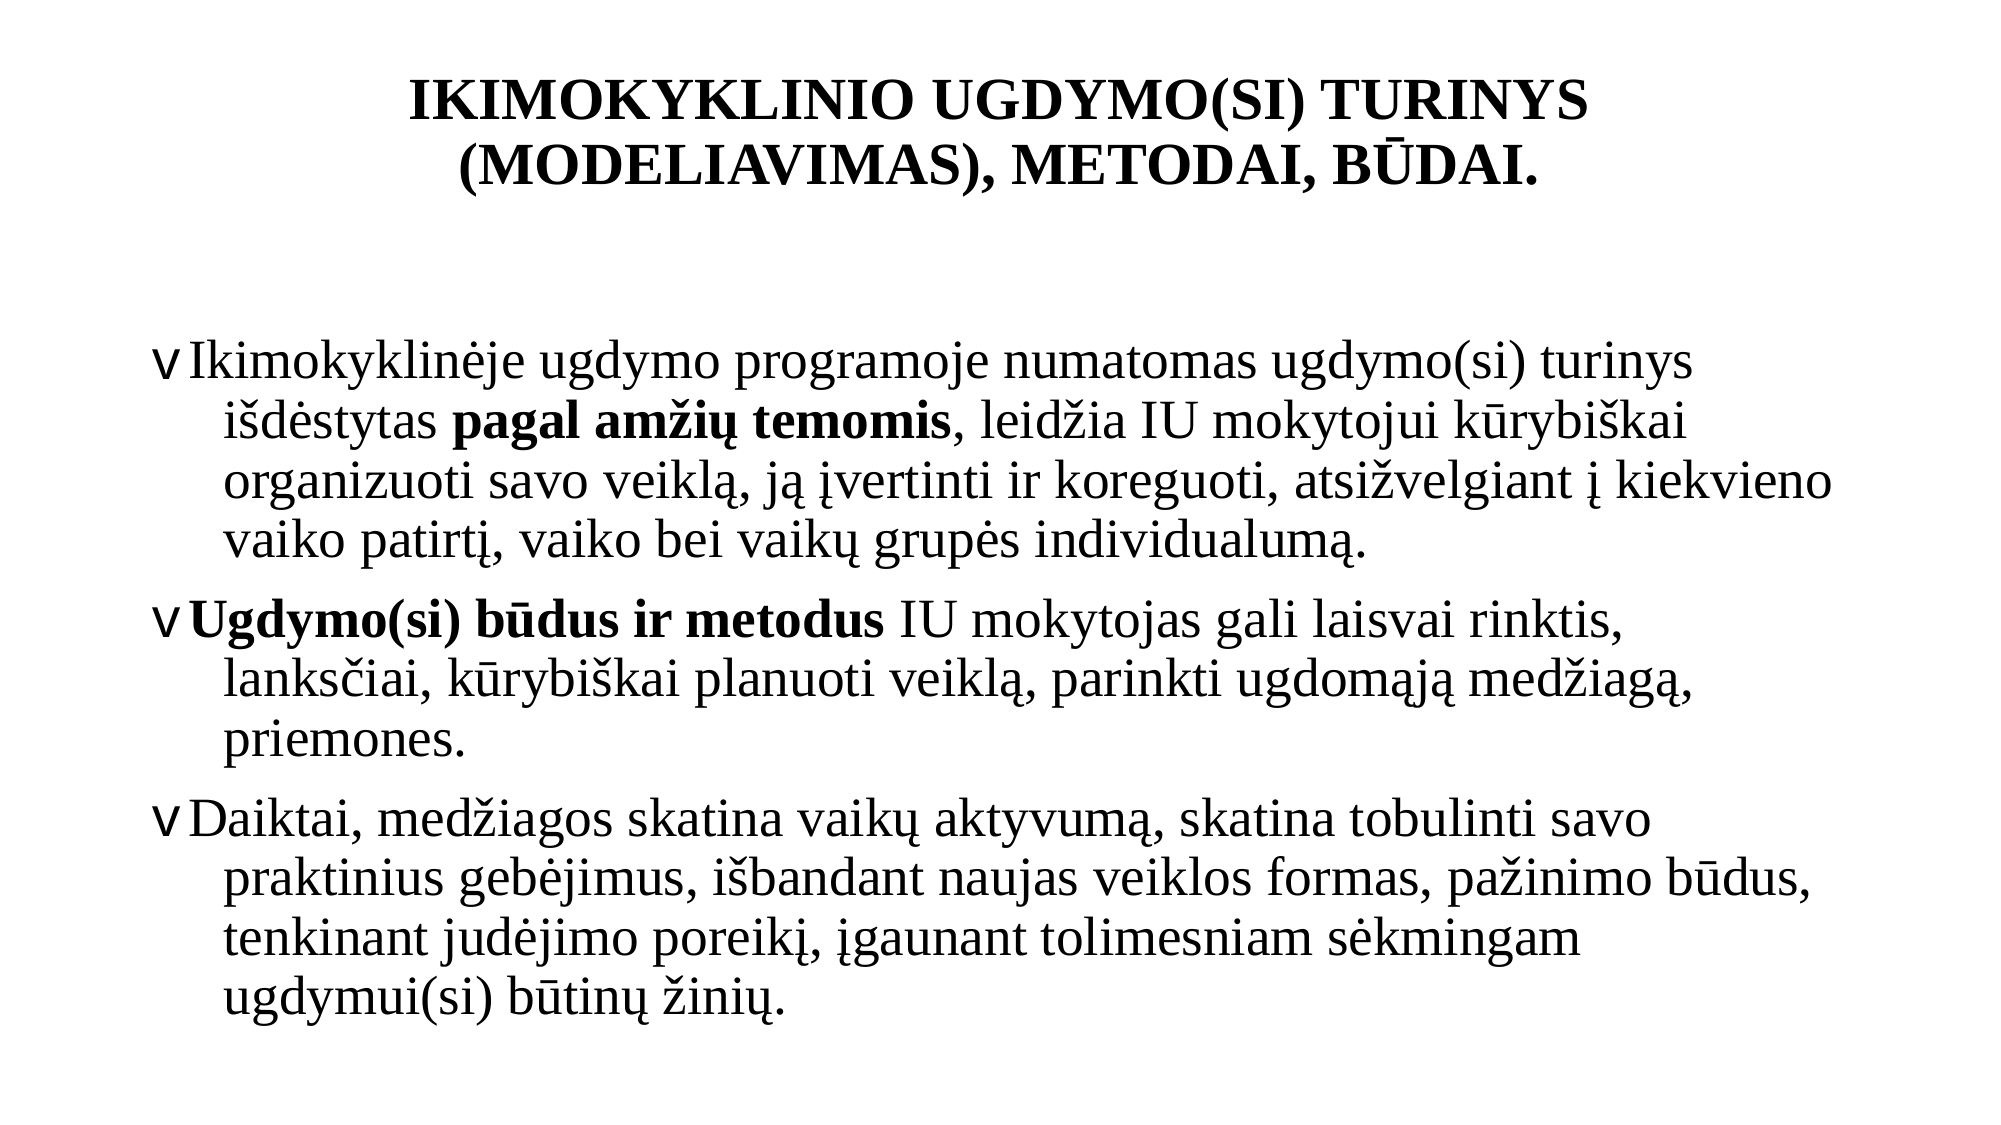

# IKIMOKYKLINIO UGDYMO(SI) TURINYS (MODELIAVIMAS), METODAI, BŪDAI.
Ikimokyklinėje ugdymo programoje numatomas ugdymo(si) turinys išdėstytas pagal amžių temomis, leidžia IU mokytojui kūrybiškai organizuoti savo veiklą, ją įvertinti ir koreguoti, atsižvelgiant į kiekvieno vaiko patirtį, vaiko bei vaikų grupės individualumą.
Ugdymo(si) būdus ir metodus IU mokytojas gali laisvai rinktis, lanksčiai, kūrybiškai planuoti veiklą, parinkti ugdomąją medžiagą, priemones.
Daiktai, medžiagos skatina vaikų aktyvumą, skatina tobulinti savo praktinius gebėjimus, išbandant naujas veiklos formas, pažinimo būdus, tenkinant judėjimo poreikį, įgaunant tolimesniam sėkmingam ugdymui(si) būtinų žinių.